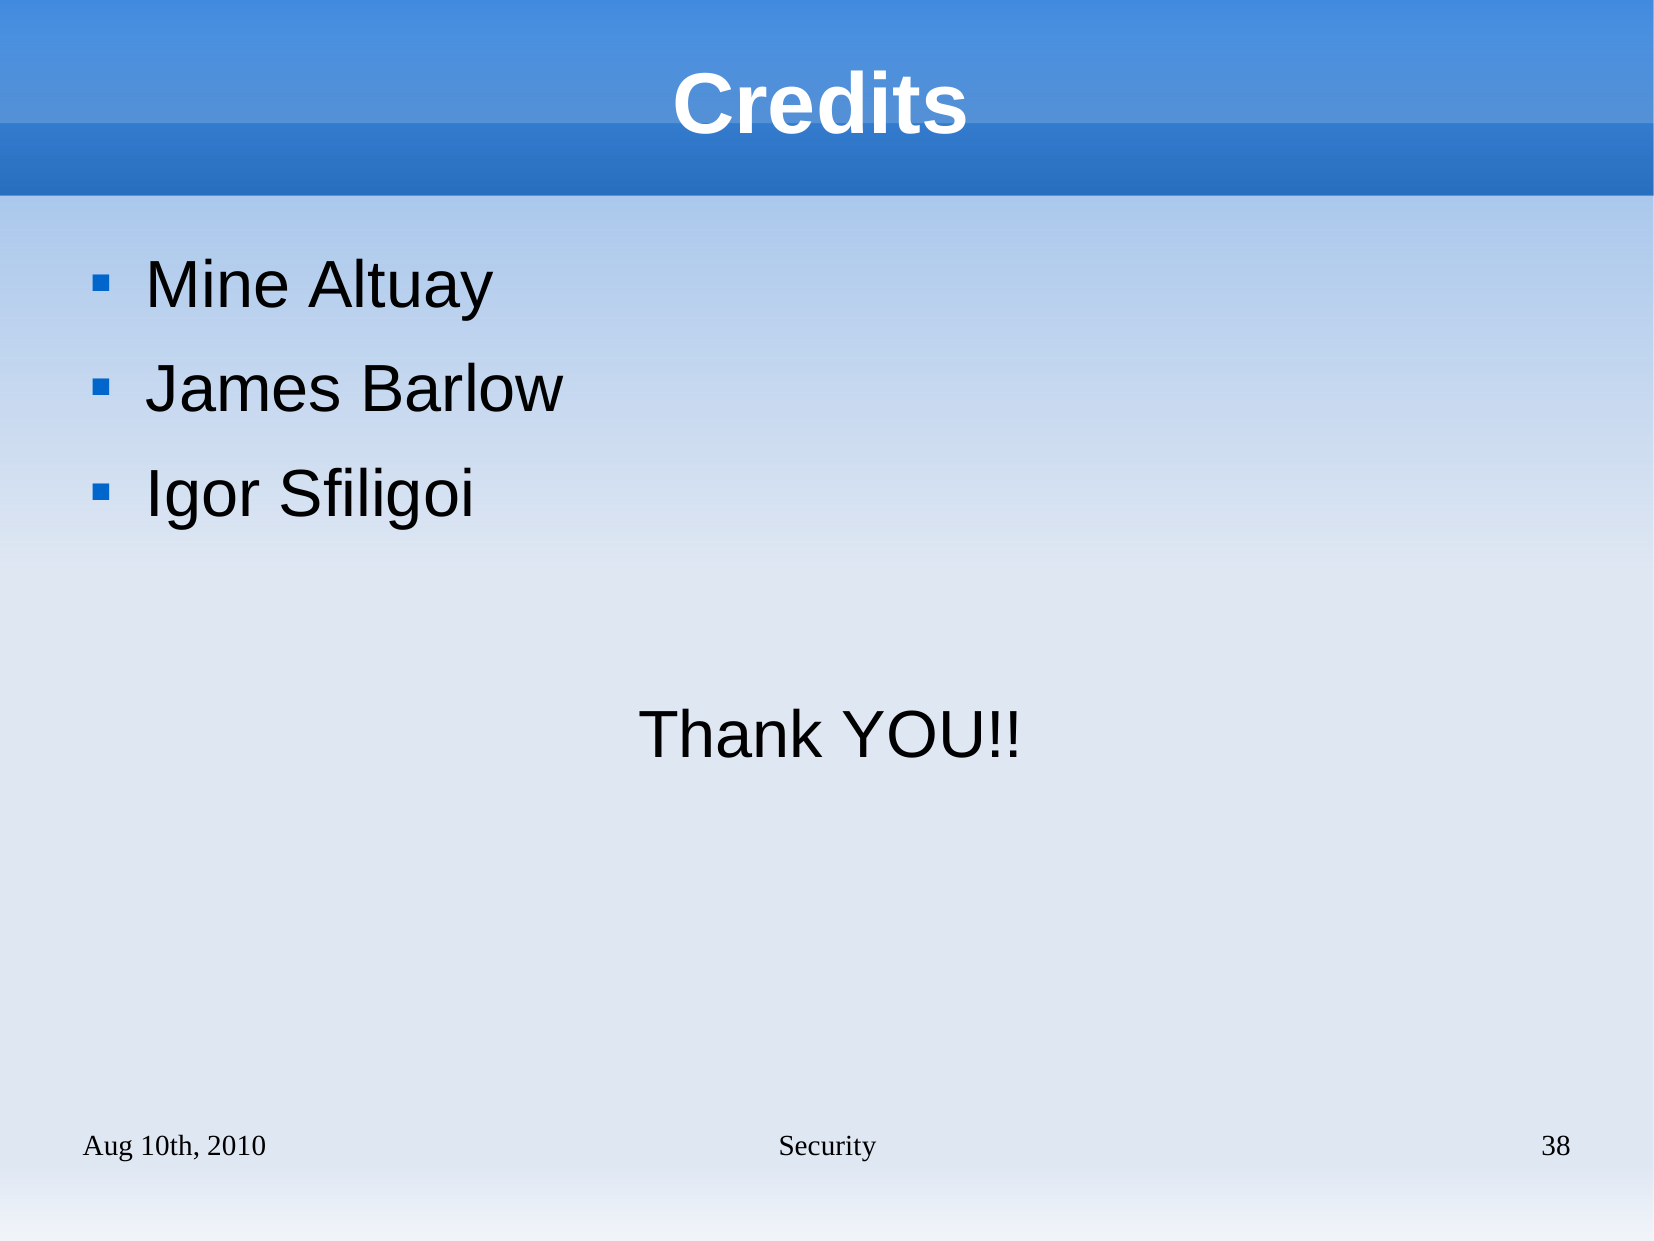

# Credits
Mine Altuay
James Barlow
Igor Sfiligoi
Thank YOU!!
Aug 10th, 2010
Security
38